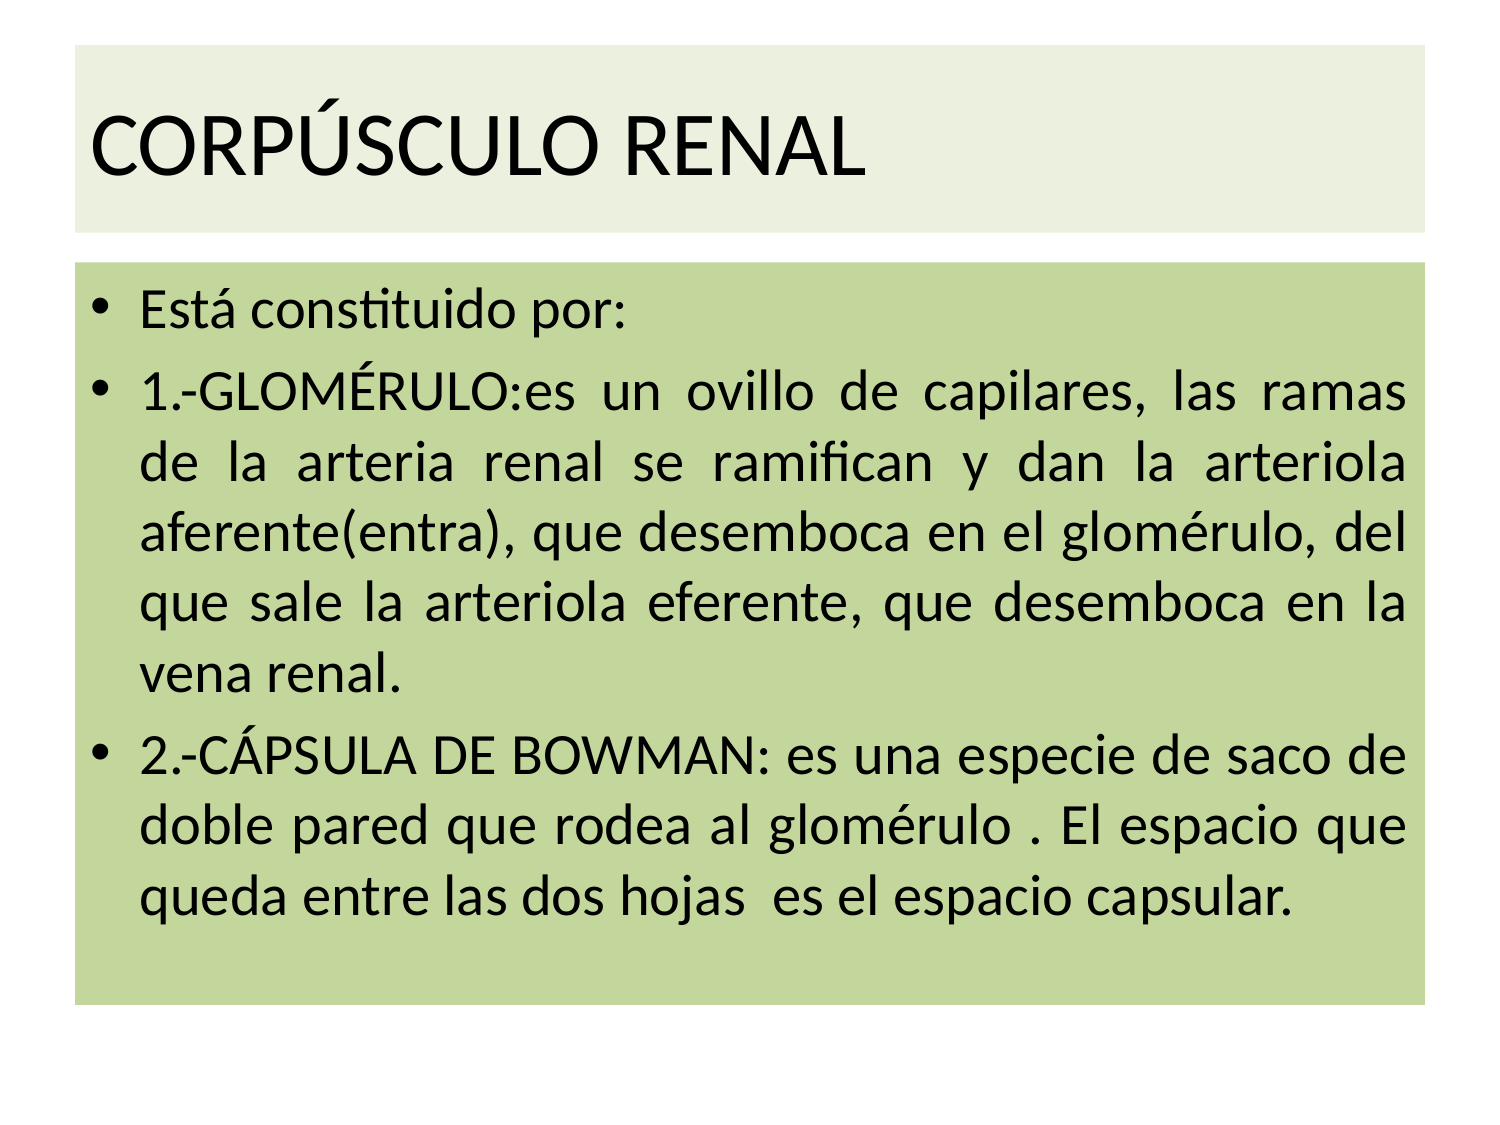

# CORPÚSCULO RENAL
Está constituido por:
1.-GLOMÉRULO:es un ovillo de capilares, las ramas de la arteria renal se ramifican y dan la arteriola aferente(entra), que desemboca en el glomérulo, del que sale la arteriola eferente, que desemboca en la vena renal.
2.-CÁPSULA DE BOWMAN: es una especie de saco de doble pared que rodea al glomérulo . El espacio que queda entre las dos hojas es el espacio capsular.